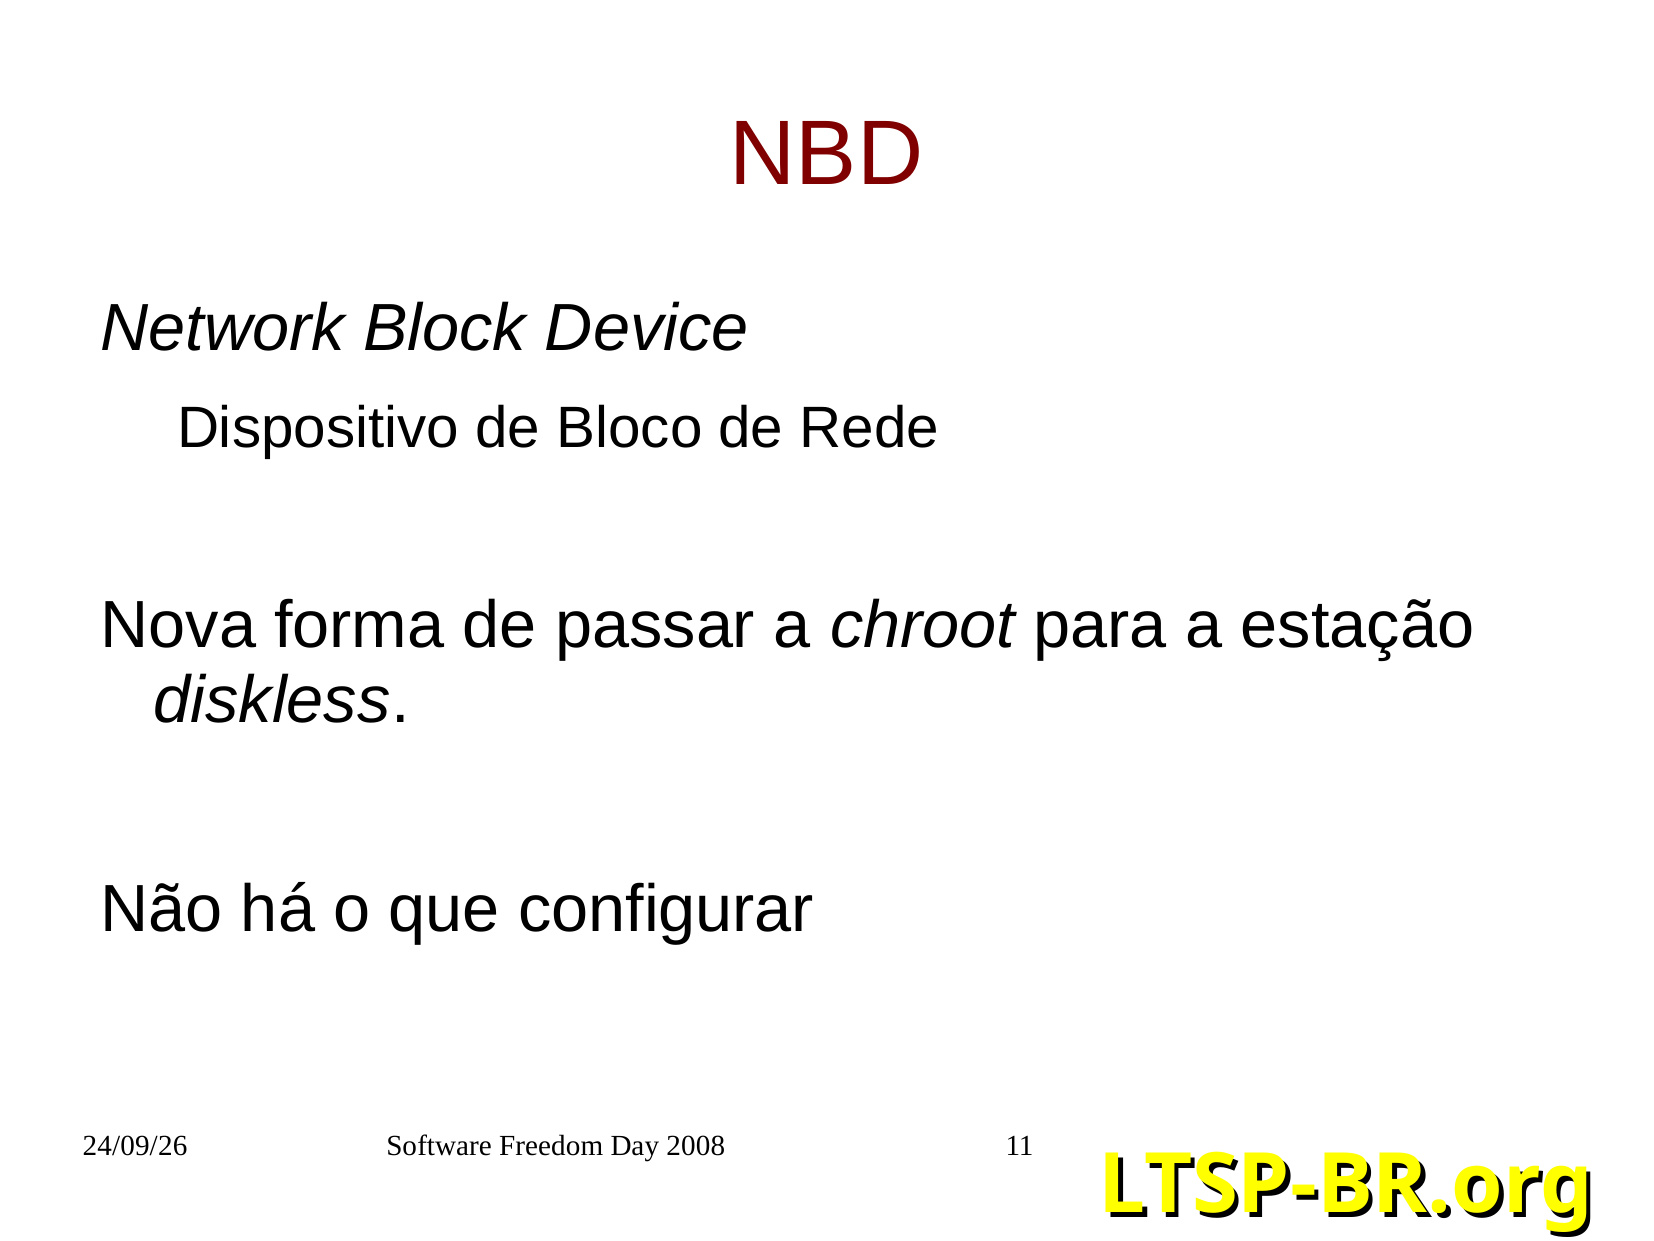

# NBD
Network Block Device
Dispositivo de Bloco de Rede
Nova forma de passar a chroot para a estação diskless.
Não há o que configurar
Software Freedom Day 2008
11